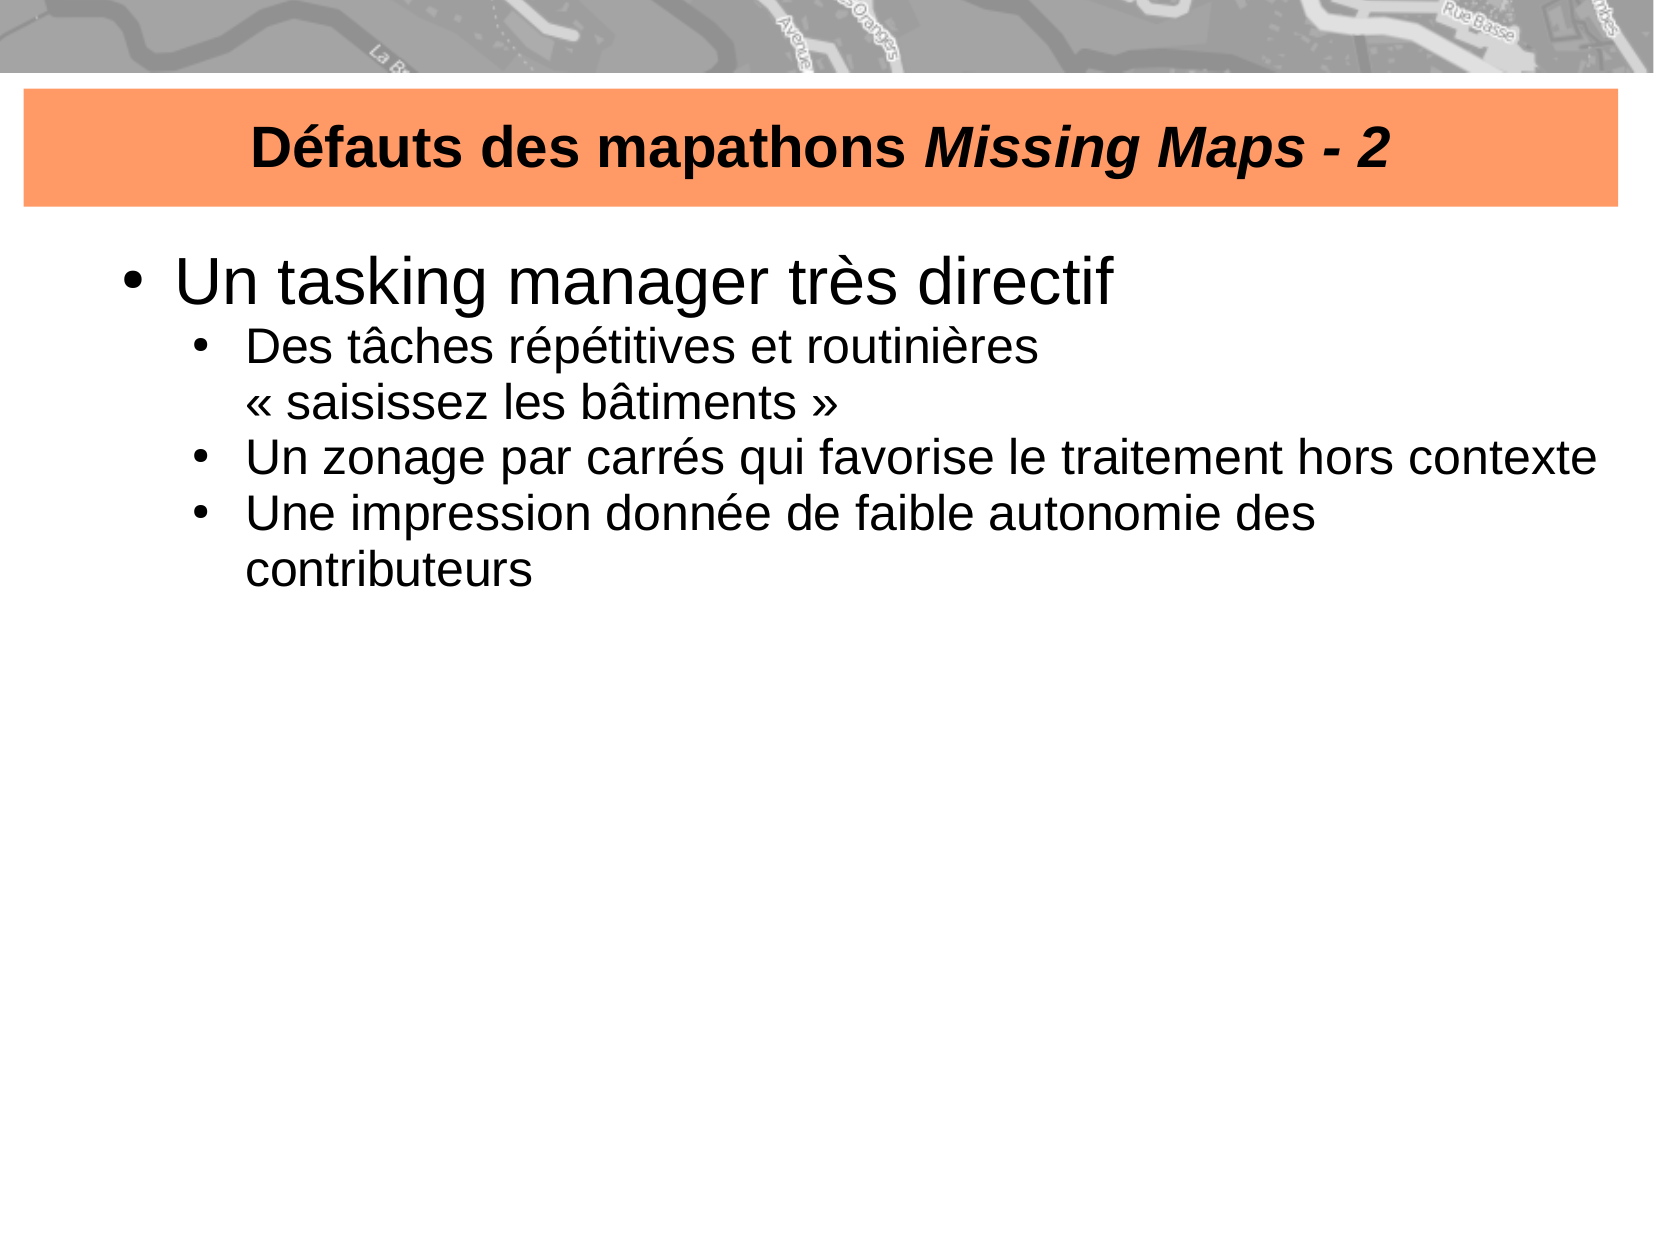

| | | | |
| --- | --- | --- | --- |
Défauts des mapathons Missing Maps - 2
Un tasking manager très directif
Des tâches répétitives et routinières
« saisissez les bâtiments »
Un zonage par carrés qui favorise le traitement hors contexte
Une impression donnée de faible autonomie des contributeurs